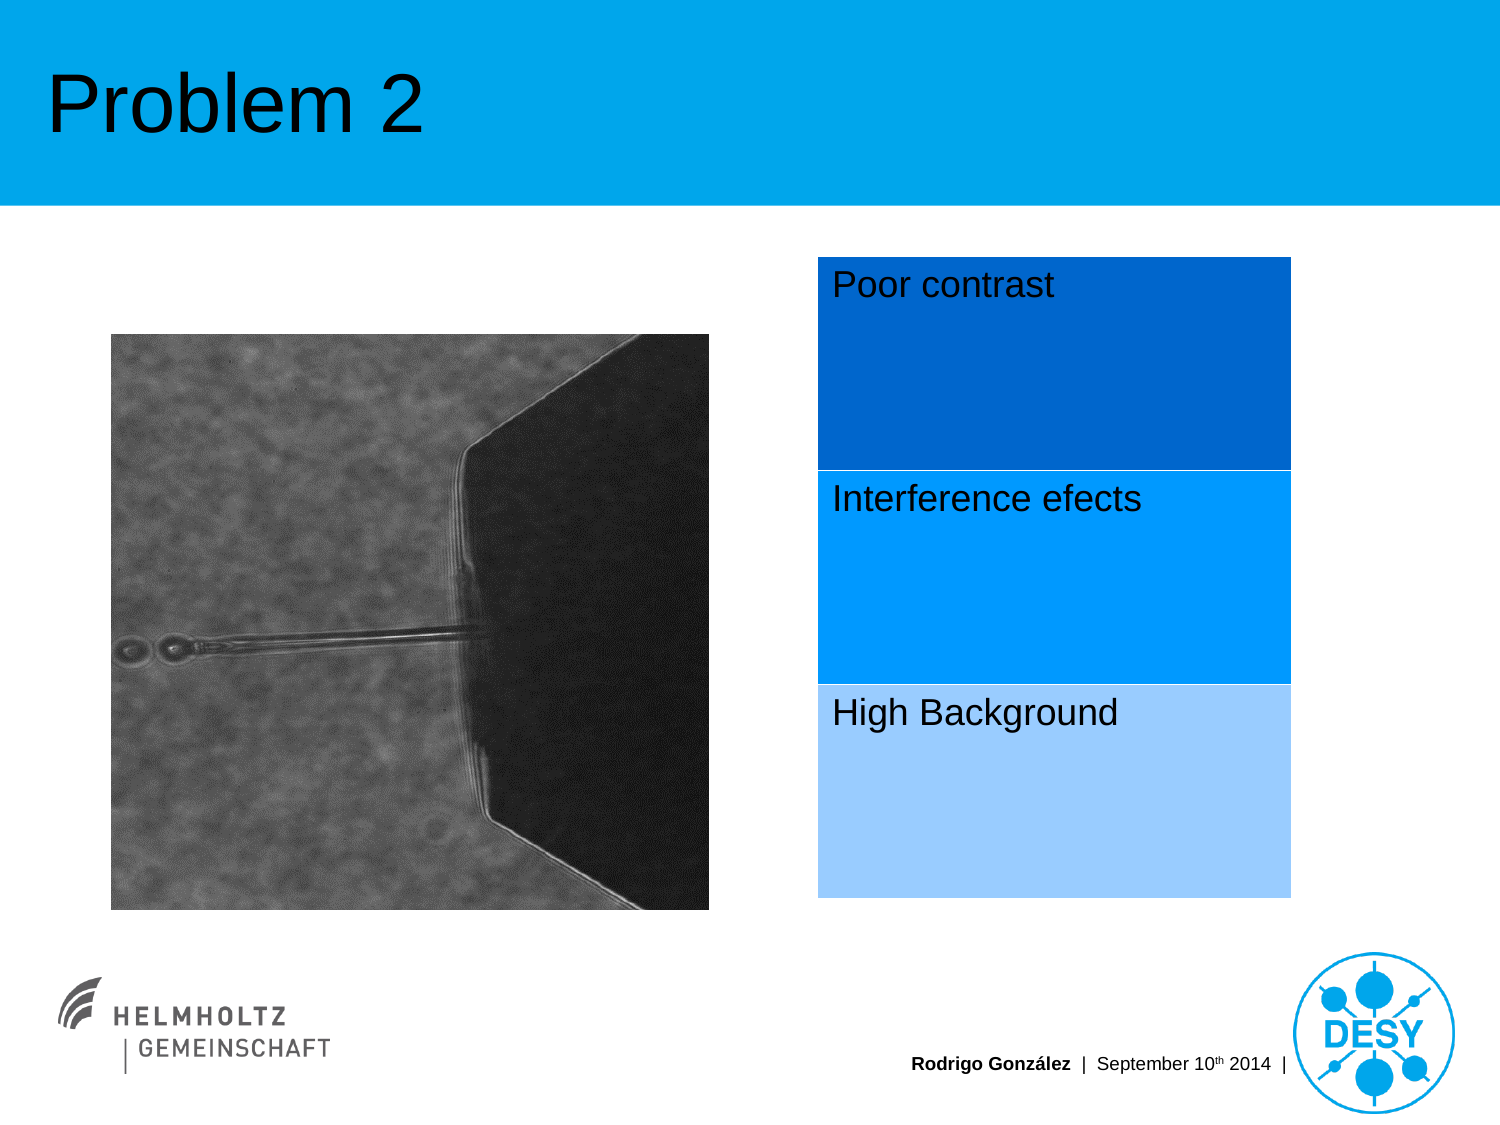

# Problem 2
| Poor contrast |
| --- |
| Interference efects |
| High Background |